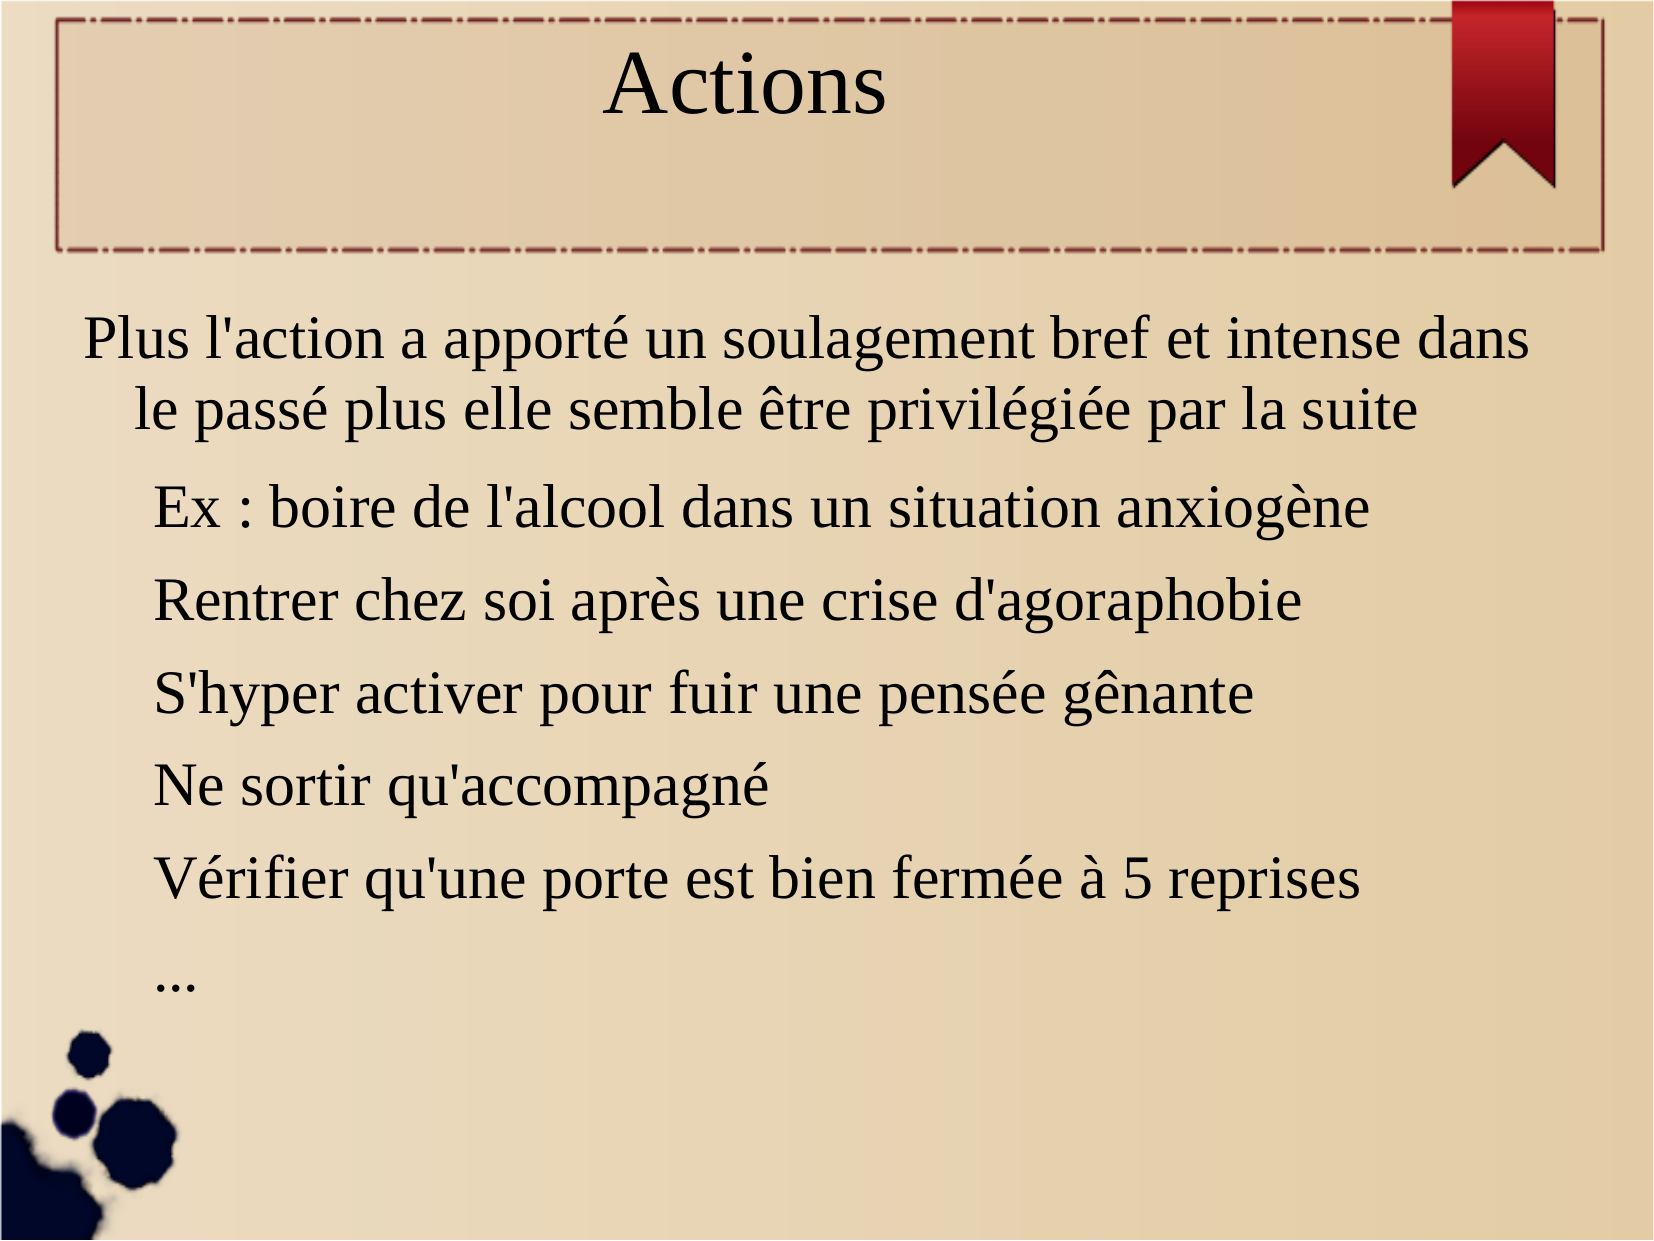

# Actions
Plus l'action a apporté un soulagement bref et intense dans le passé plus elle semble être privilégiée par la suite
Ex : boire de l'alcool dans un situation anxiogène
Rentrer chez soi après une crise d'agoraphobie
S'hyper activer pour fuir une pensée gênante
Ne sortir qu'accompagné
Vérifier qu'une porte est bien fermée à 5 reprises
...